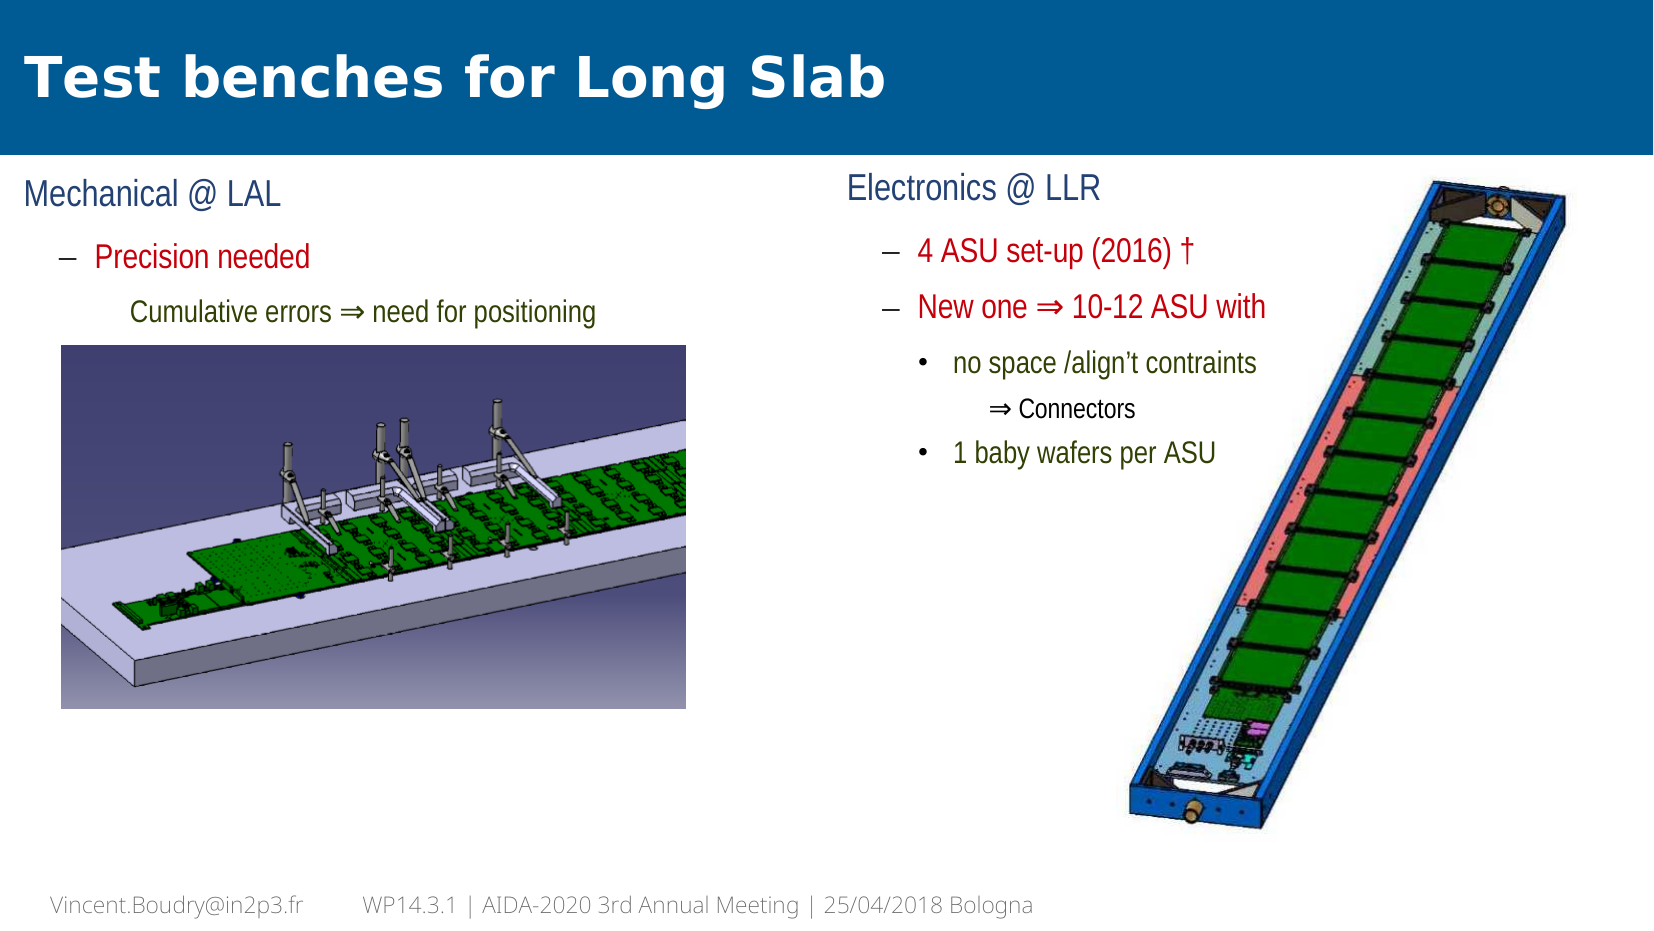

# Test benches for Long Slab
Electronics @ LLR
4 ASU set-up (2016) †
New one ⇒ 10-12 ASU with
no space /align’t contraints
⇒ Connectors
1 baby wafers per ASU
Mechanical @ LAL
Precision needed
Cumulative errors ⇒ need for positioning
Vincent.Boudry@in2p3.fr
 WP14.3.1 | AIDA-2020 3rd Annual Meeting | 25/04/2018 Bologna